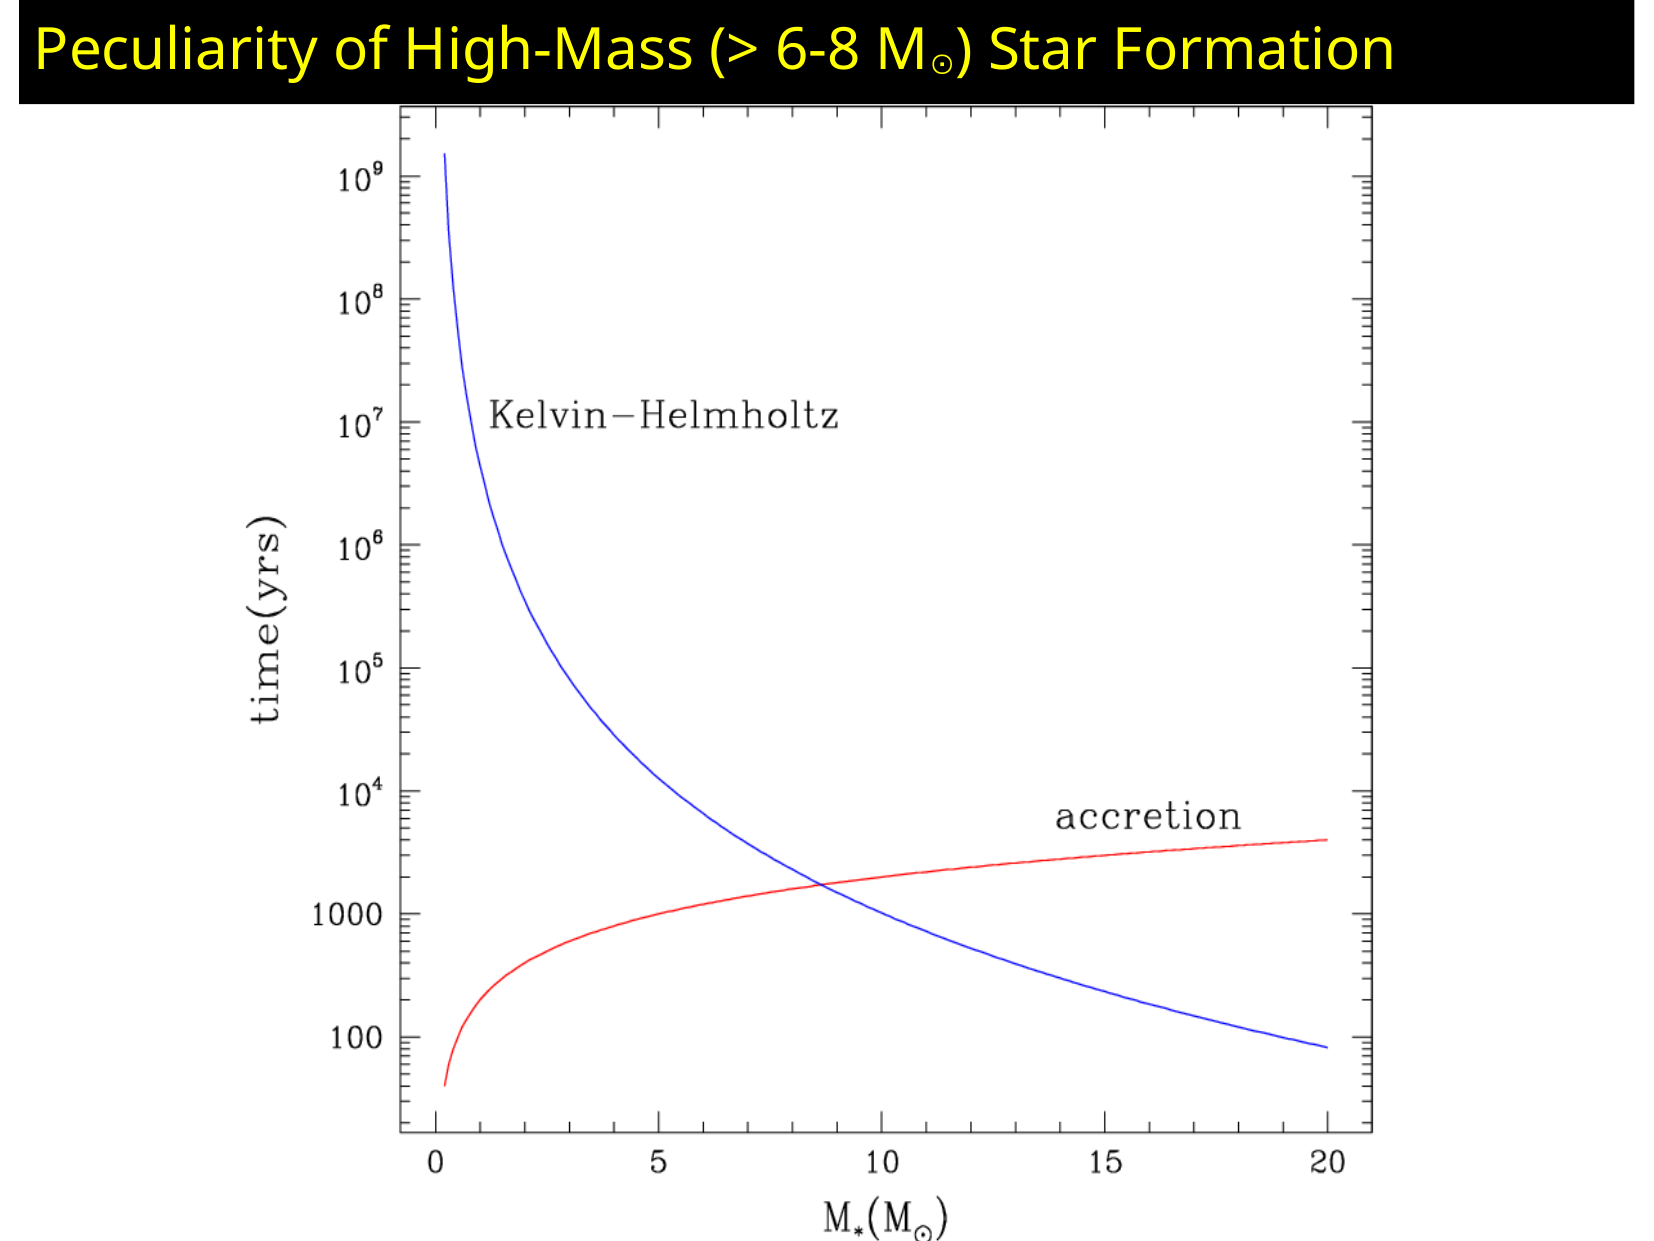

Peculiarity of High-Mass (> 6-8 M⊙) Star Formation